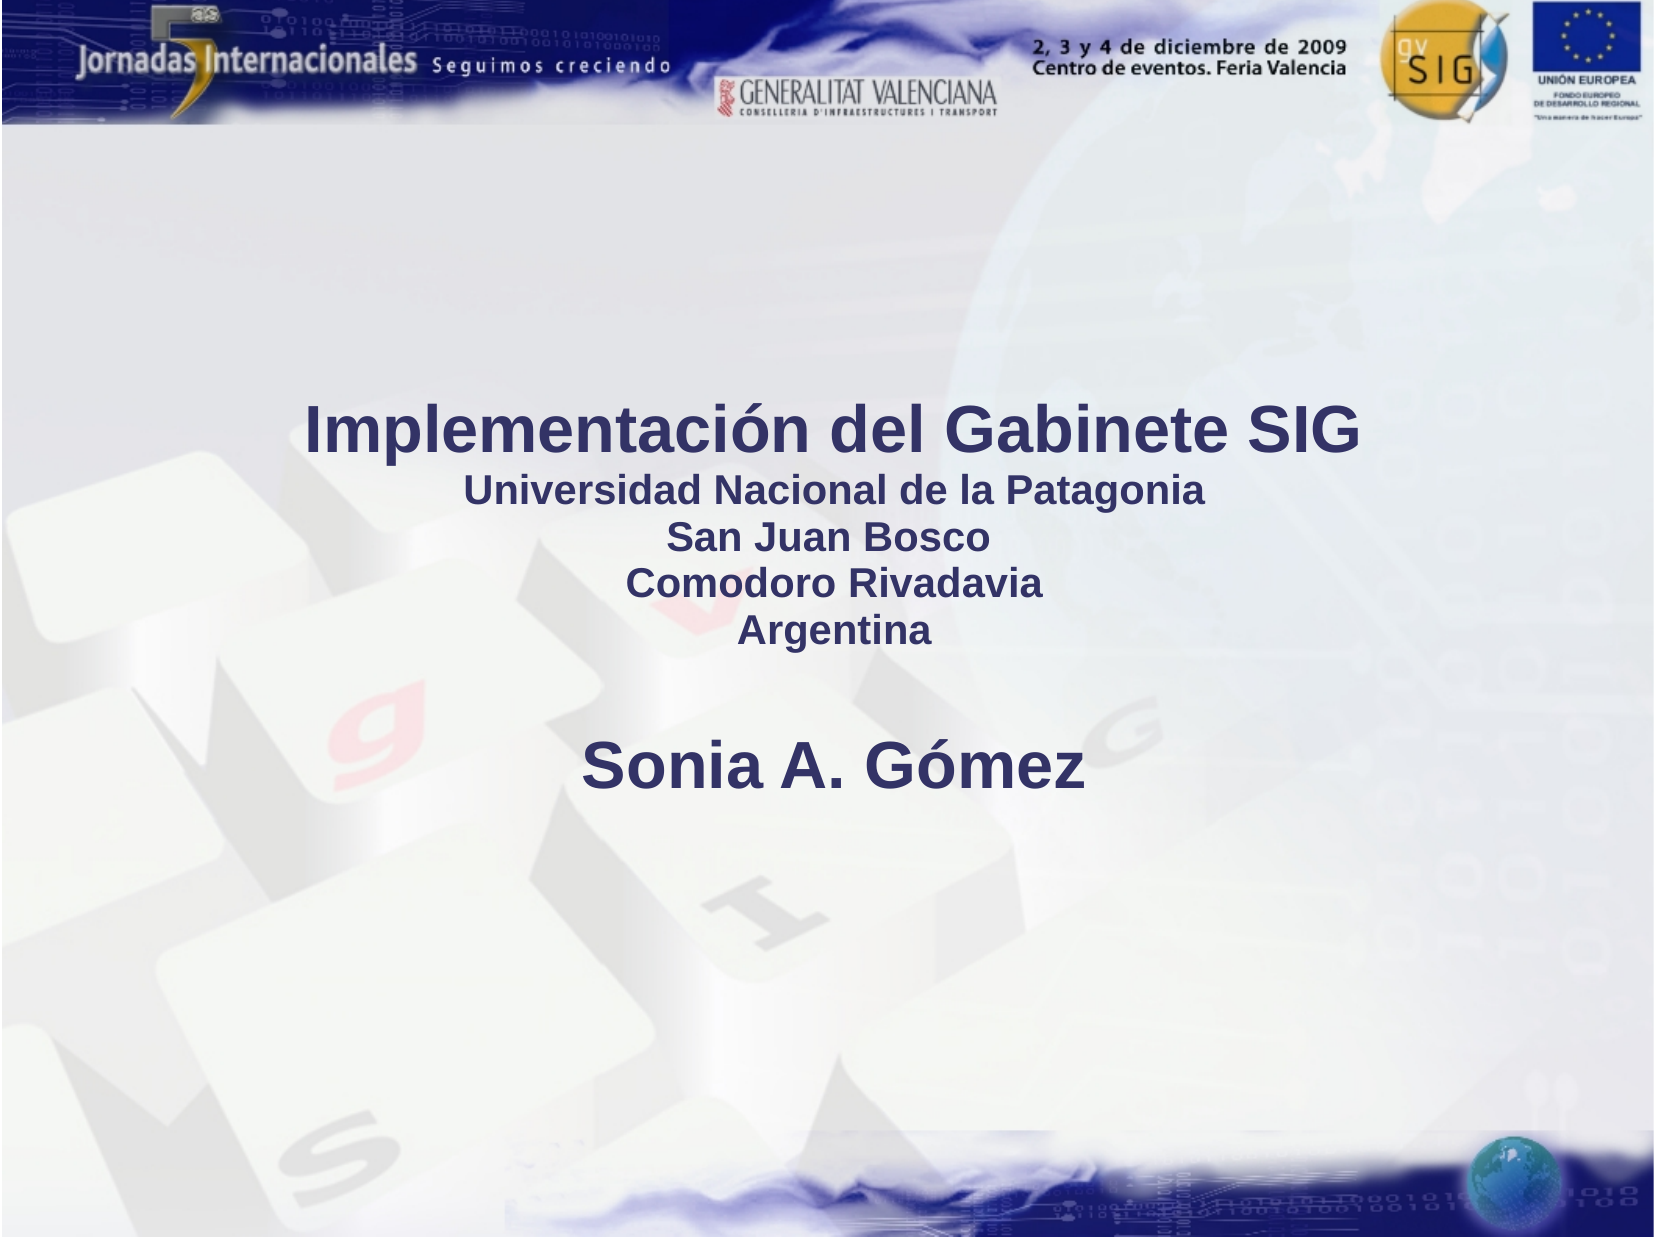

#
Implementación del Gabinete SIG
Universidad Nacional de la Patagonia
San Juan Bosco
Comodoro Rivadavia
Argentina
Sonia A. Gómez